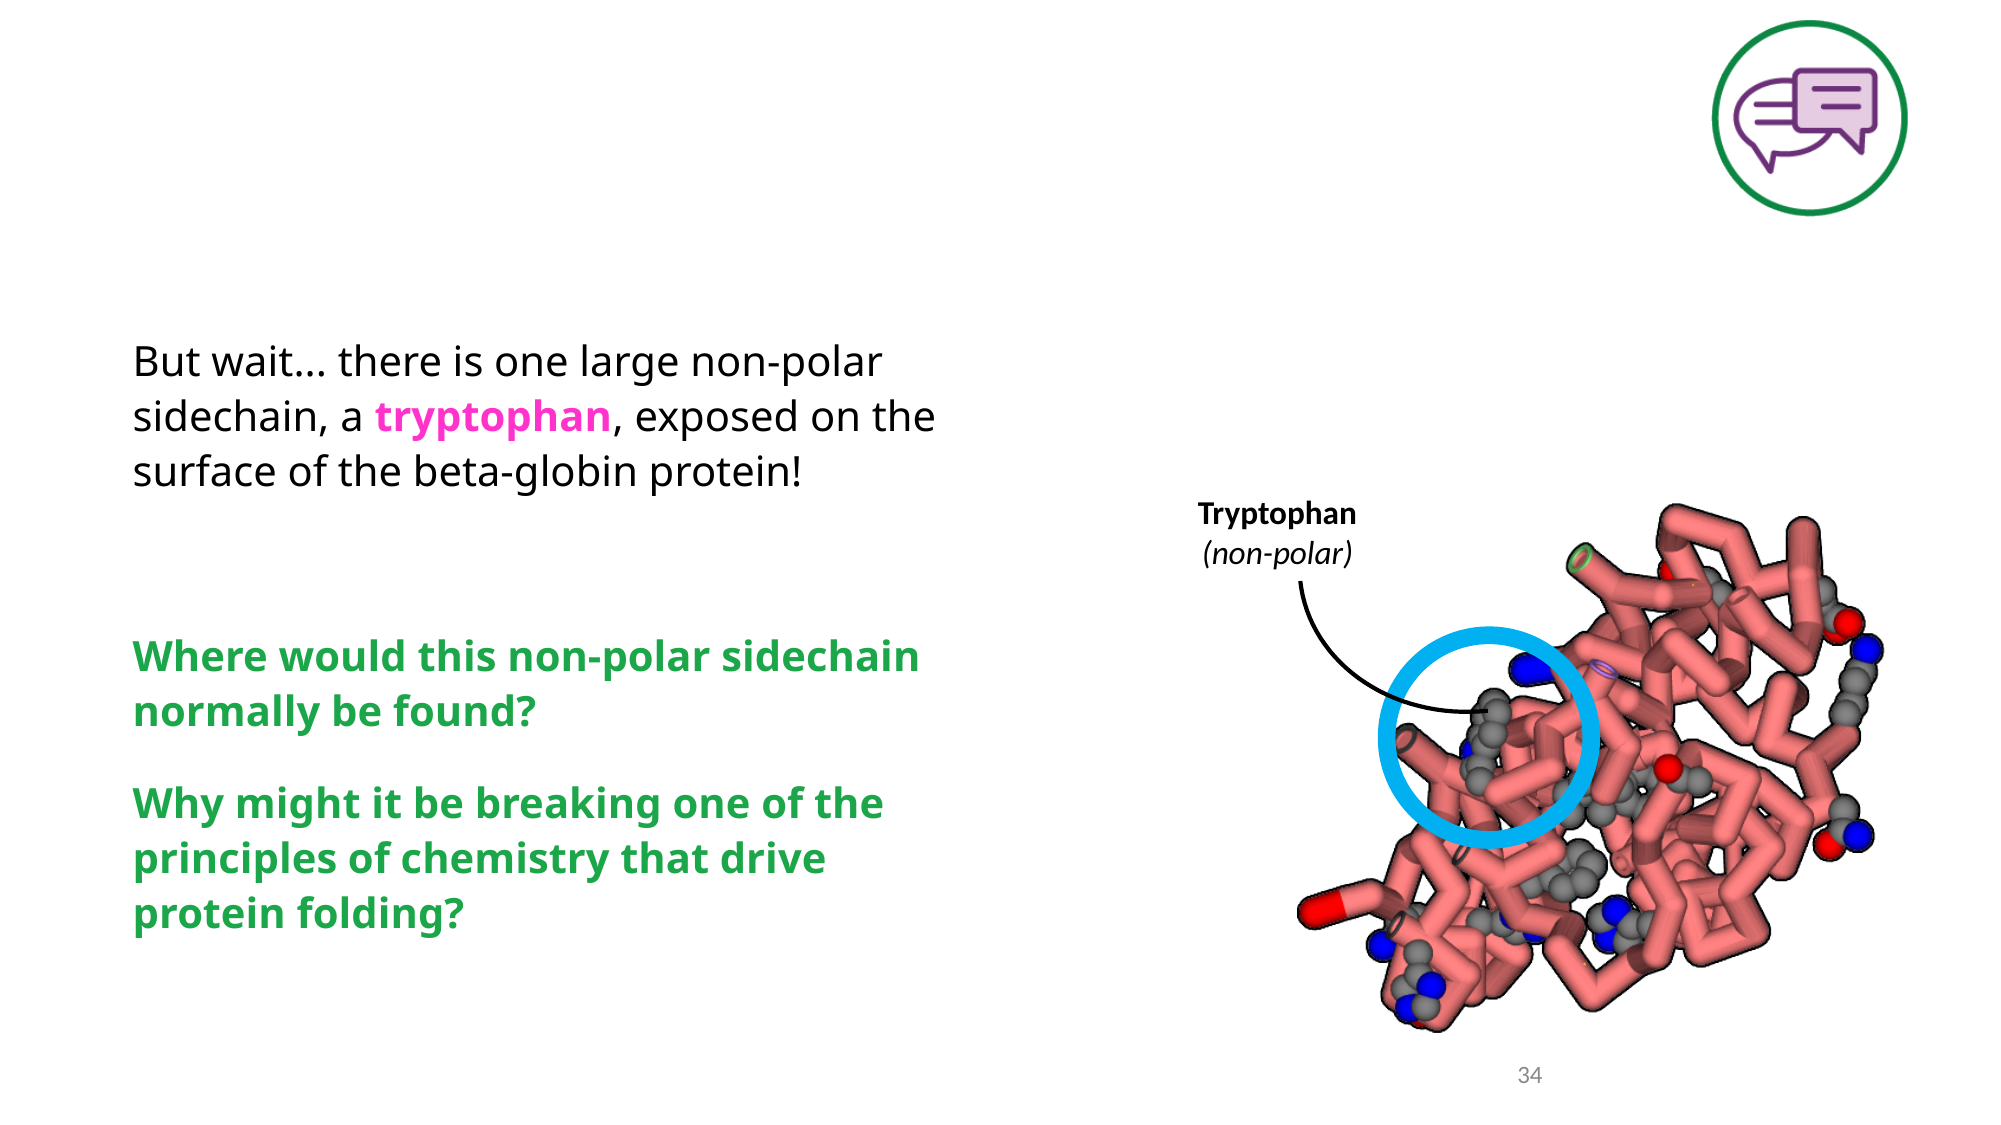

Wait – What’s Up with Tryptophan?
But wait... there is one large non-polar sidechain, a tryptophan, exposed on the surface of the beta-globin protein!
Where would this non-polar sidechain normally be found?
Why might it be breaking one of the principles of chemistry that drive protein folding?
Tryptophan
(non-polar)